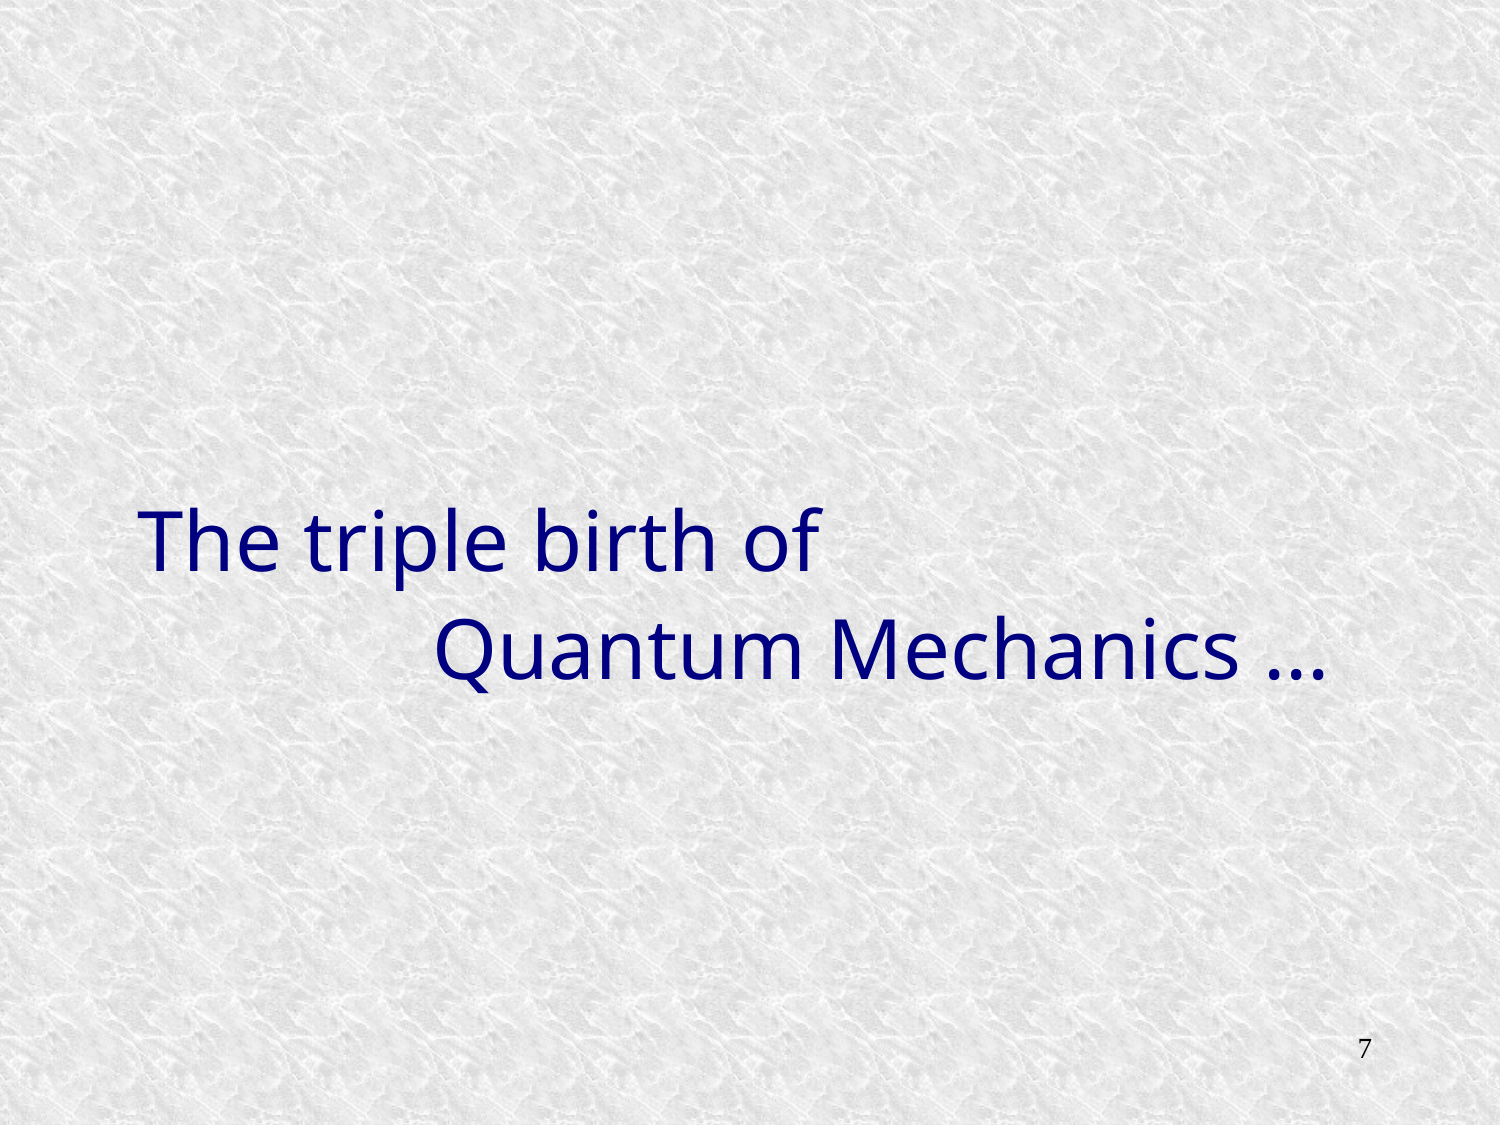

The triple birth of
				Quantum Mechanics ...
7